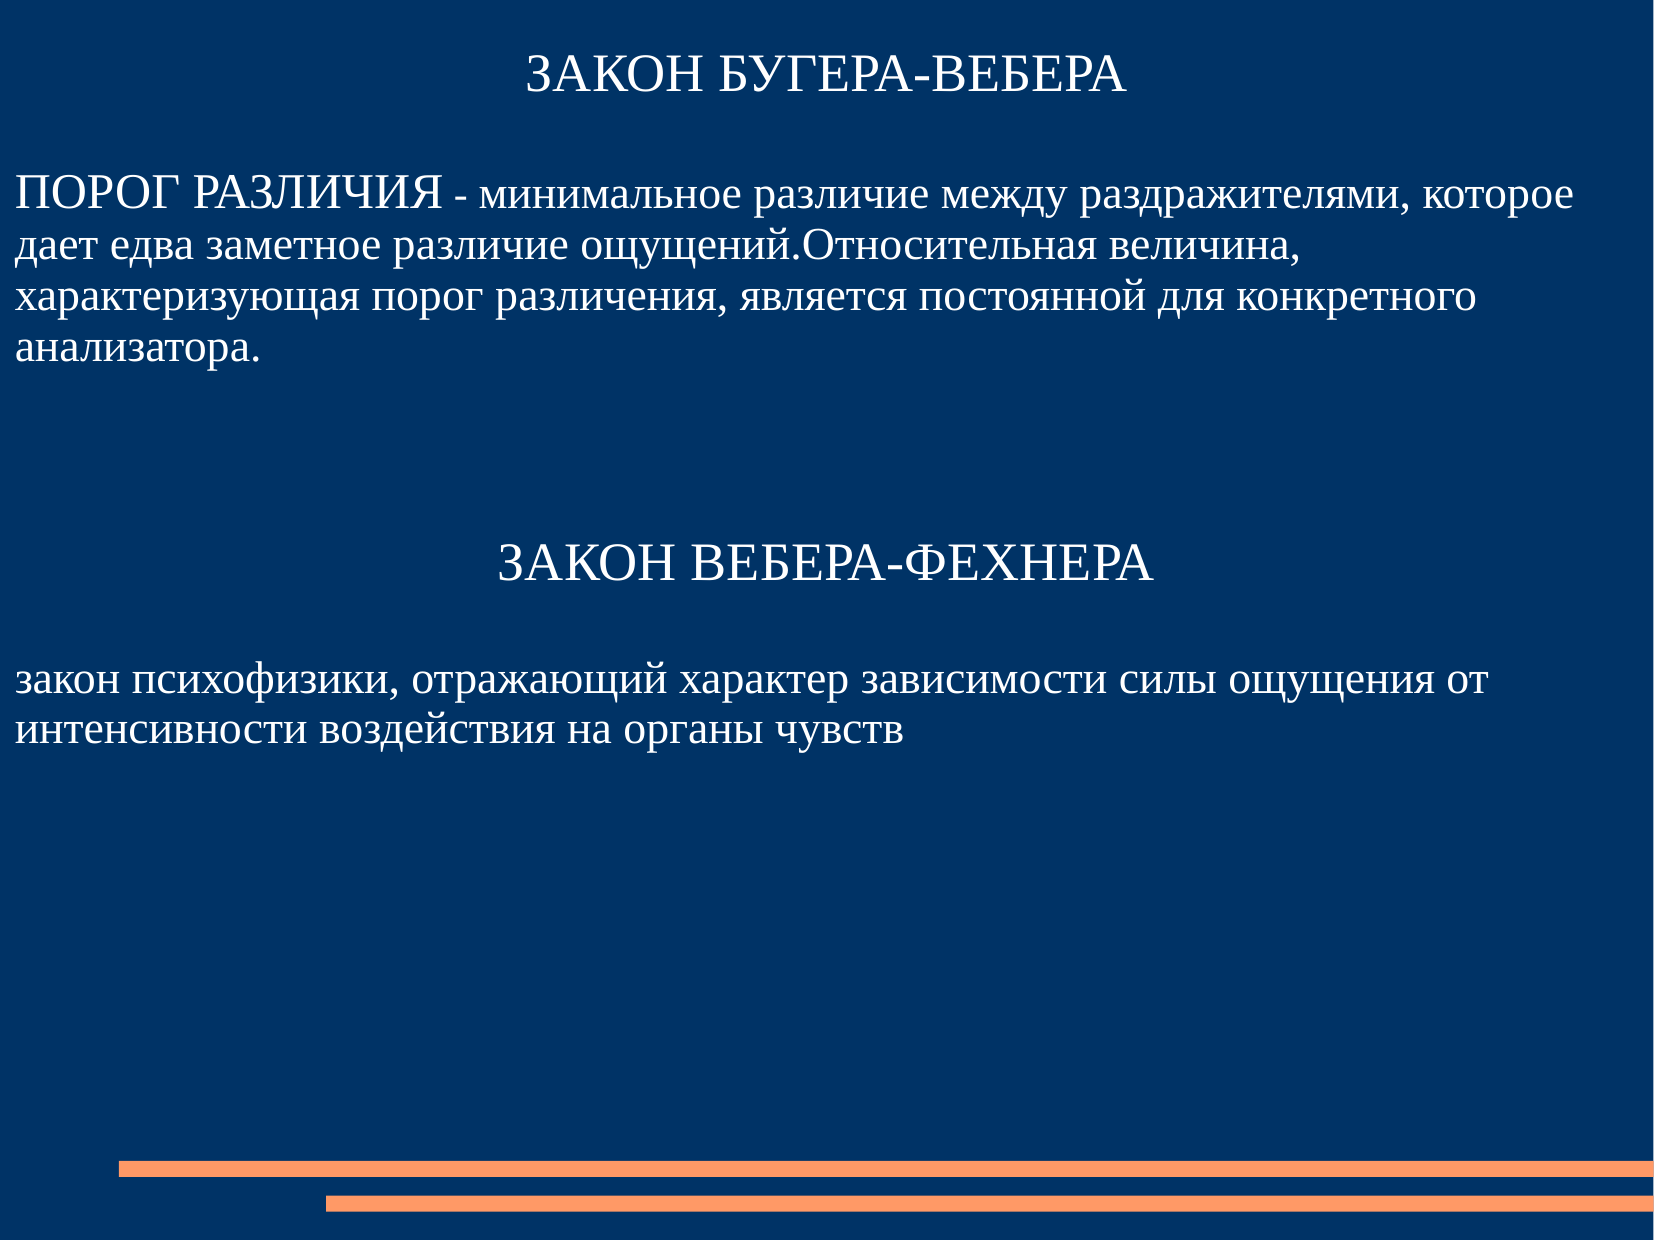

ЗАКОН БУГЕРА-ВЕБЕРА
ПОРОГ РАЗЛИЧИЯ - минимальное различие между раздражителями, которое дает едва заметное различие ощущений.Относительная величина, характеризующая порог различения, является постоянной для конкретного анализатора.
ЗАКОН ВЕБЕРА-ФЕХНЕРА
закон психофизики, отражающий характер зависимости силы ощущения от интенсивности воздействия на органы чувств